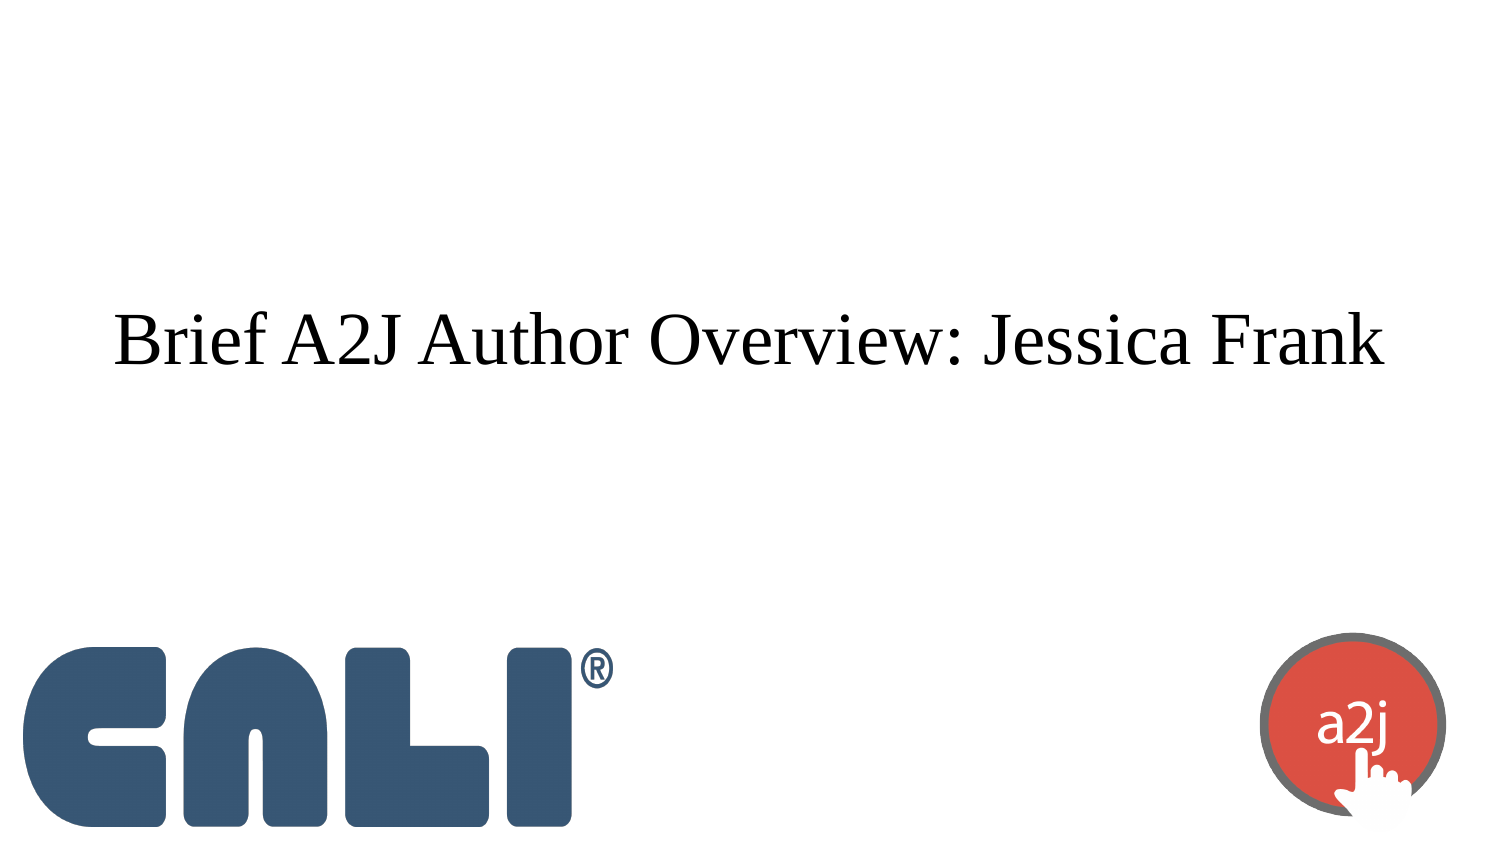

# Brief A2J Author Overview: Jessica Frank